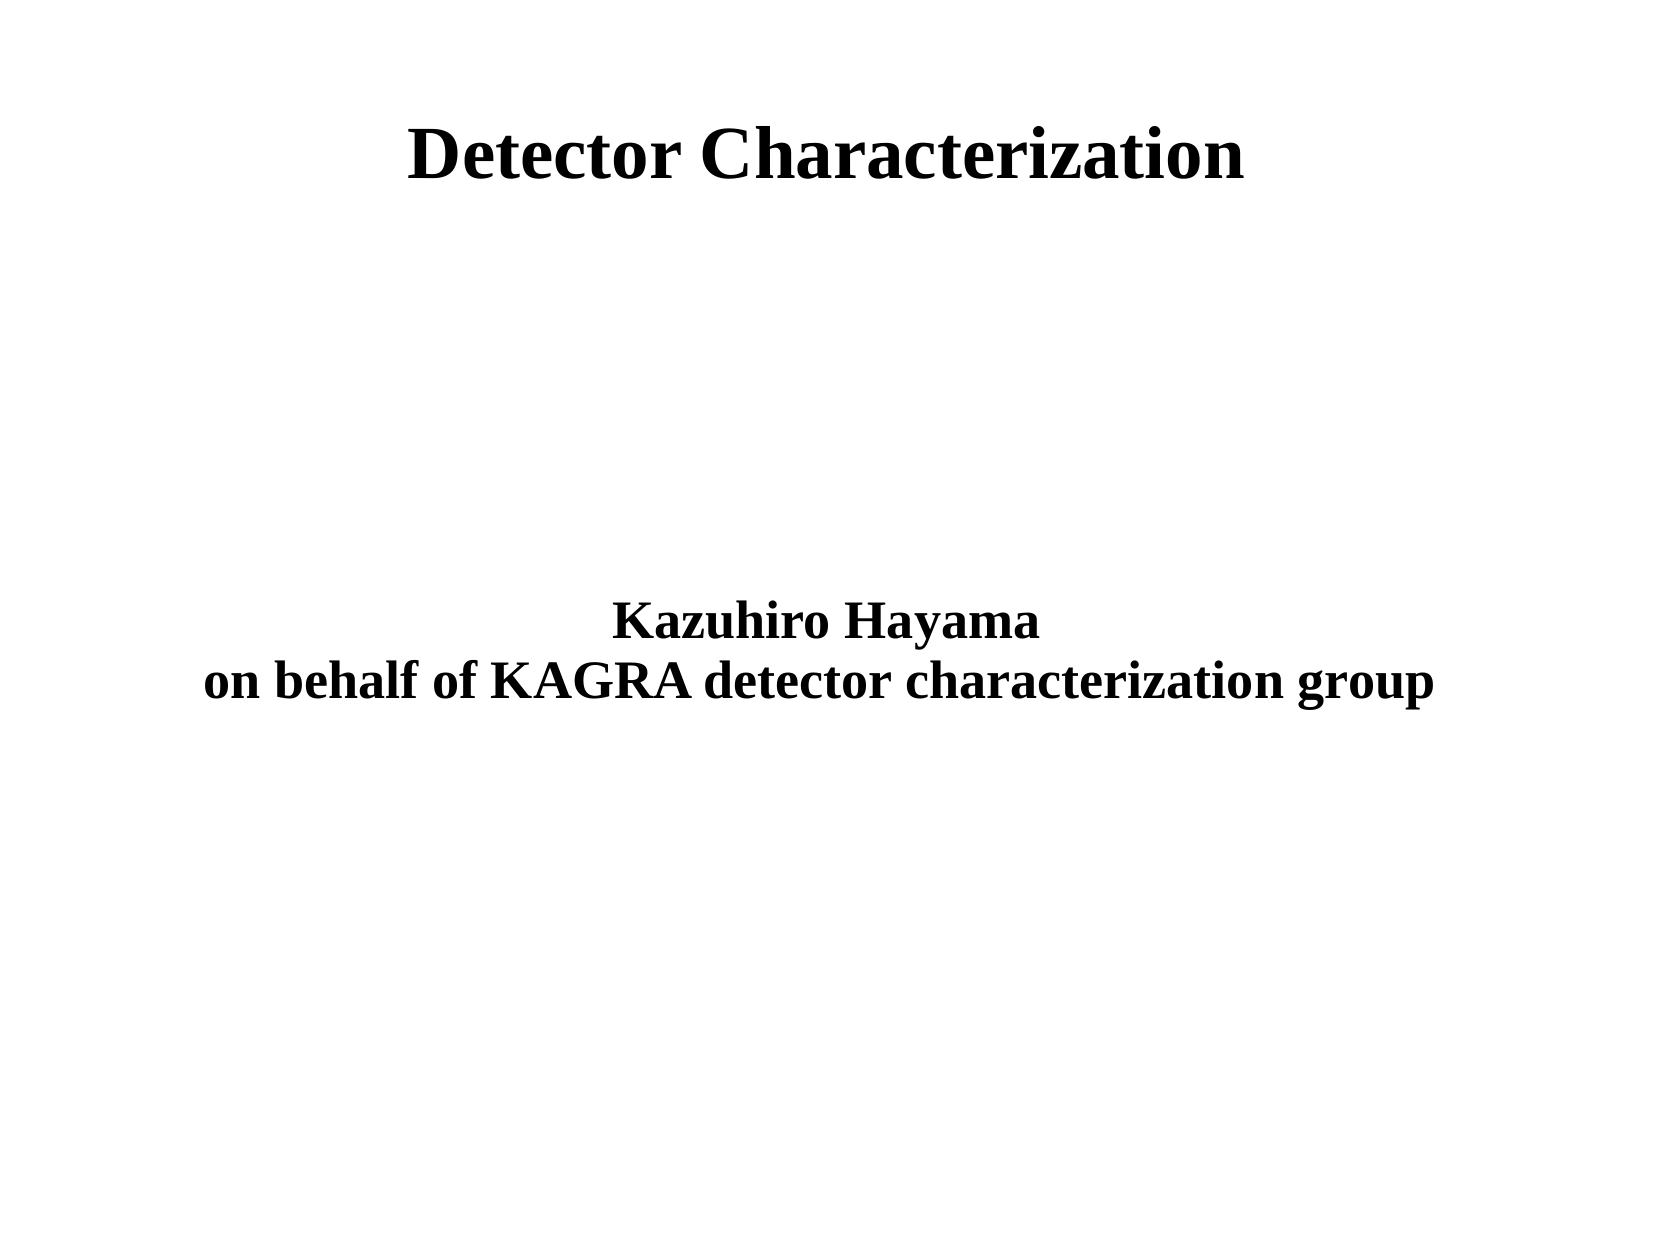

# Detector Characterization
Kazuhiro Hayama
on behalf of KAGRA detector characterization group